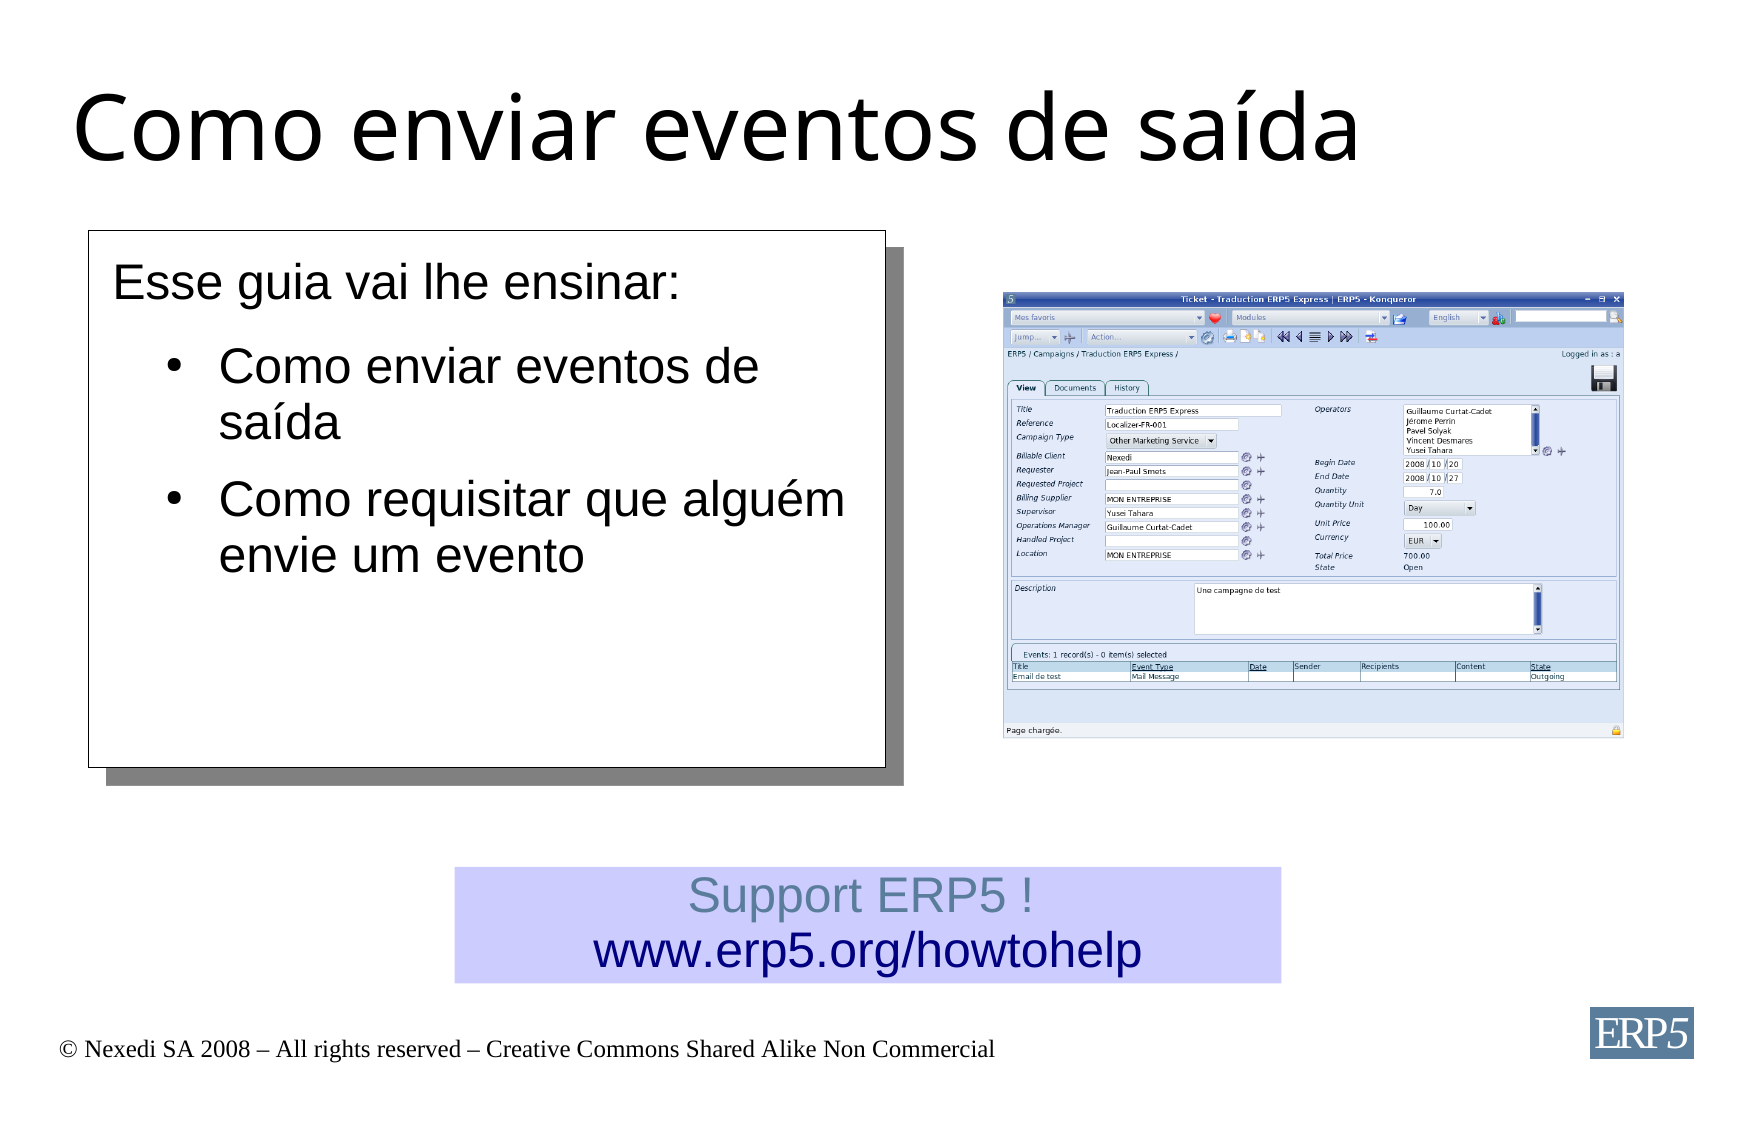

# Como enviar eventos de saída
Esse guia vai lhe ensinar:
Como enviar eventos de saída
Como requisitar que alguém envie um evento
Support ERP5 !
www.erp5.org/howtohelp